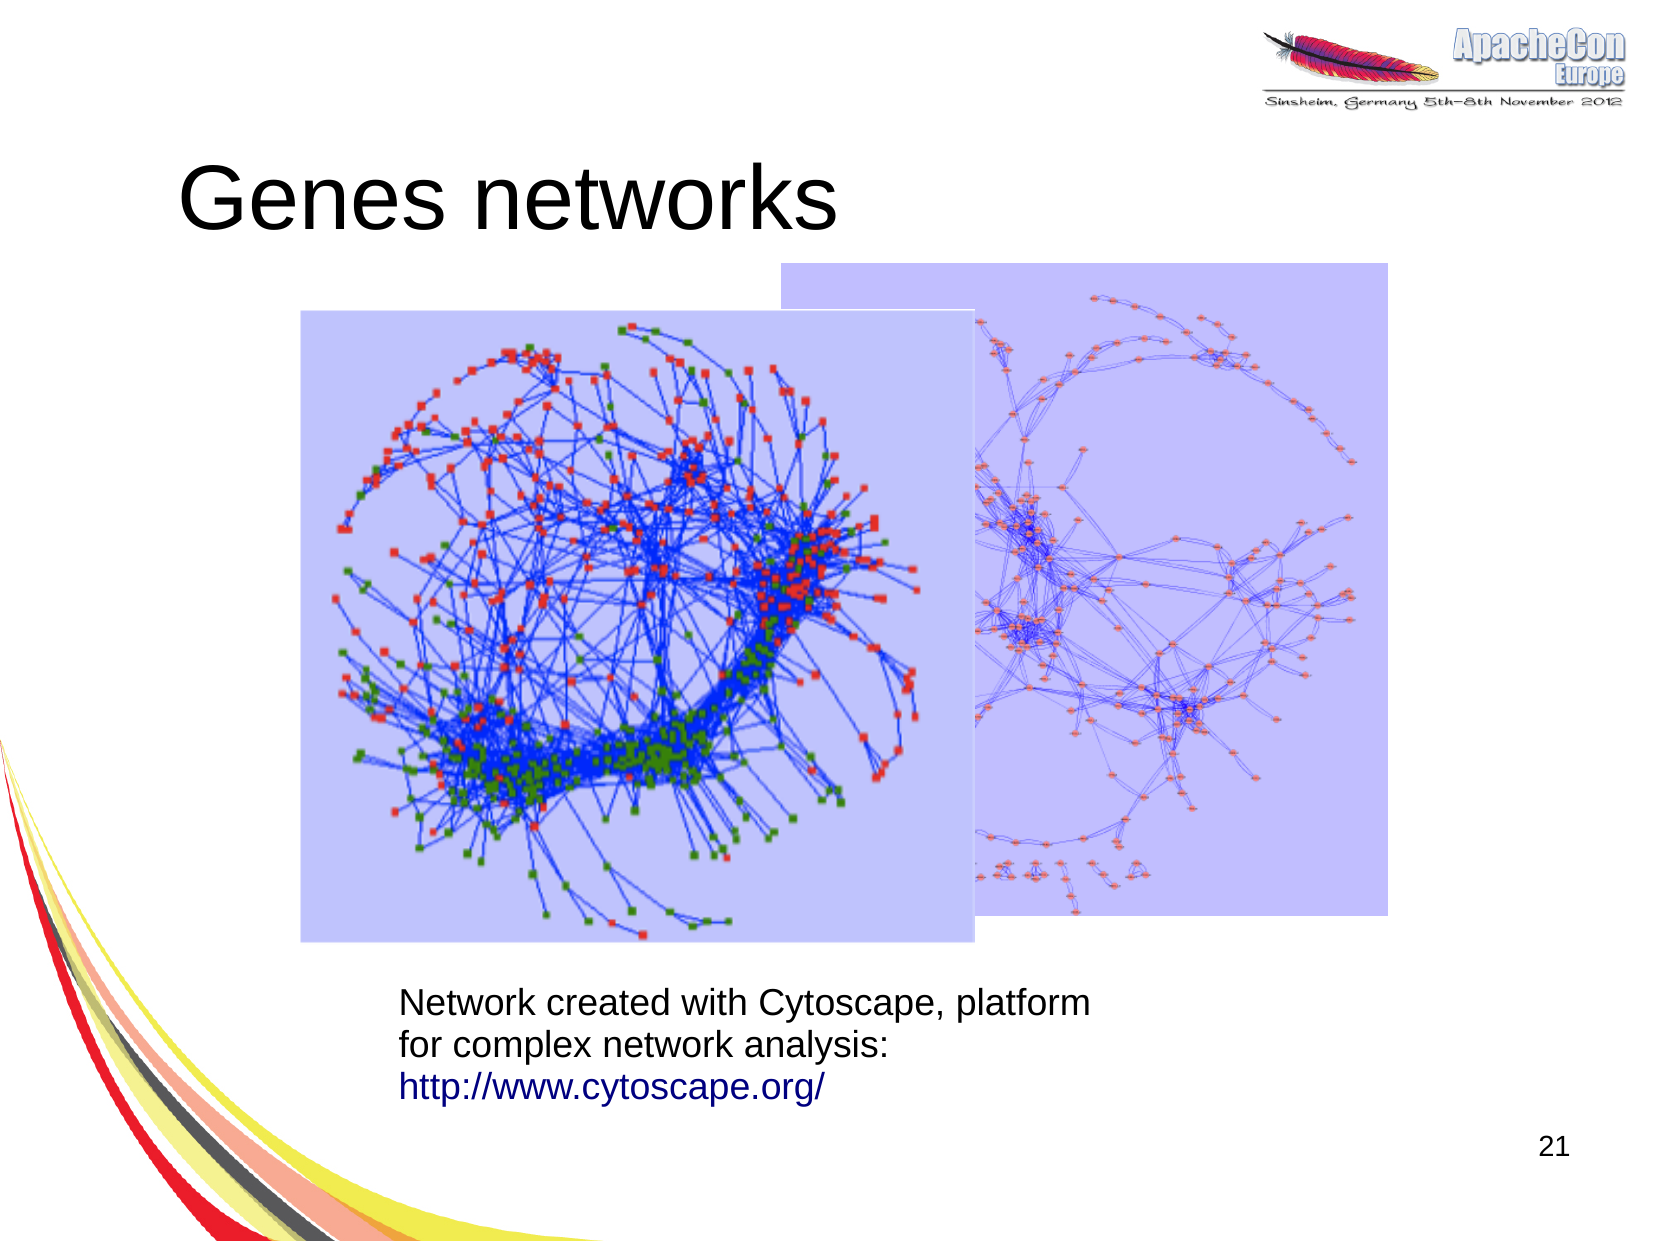

# Genes networks
Network created with Cytoscape, platform for complex network analysis: http://www.cytoscape.org/
21